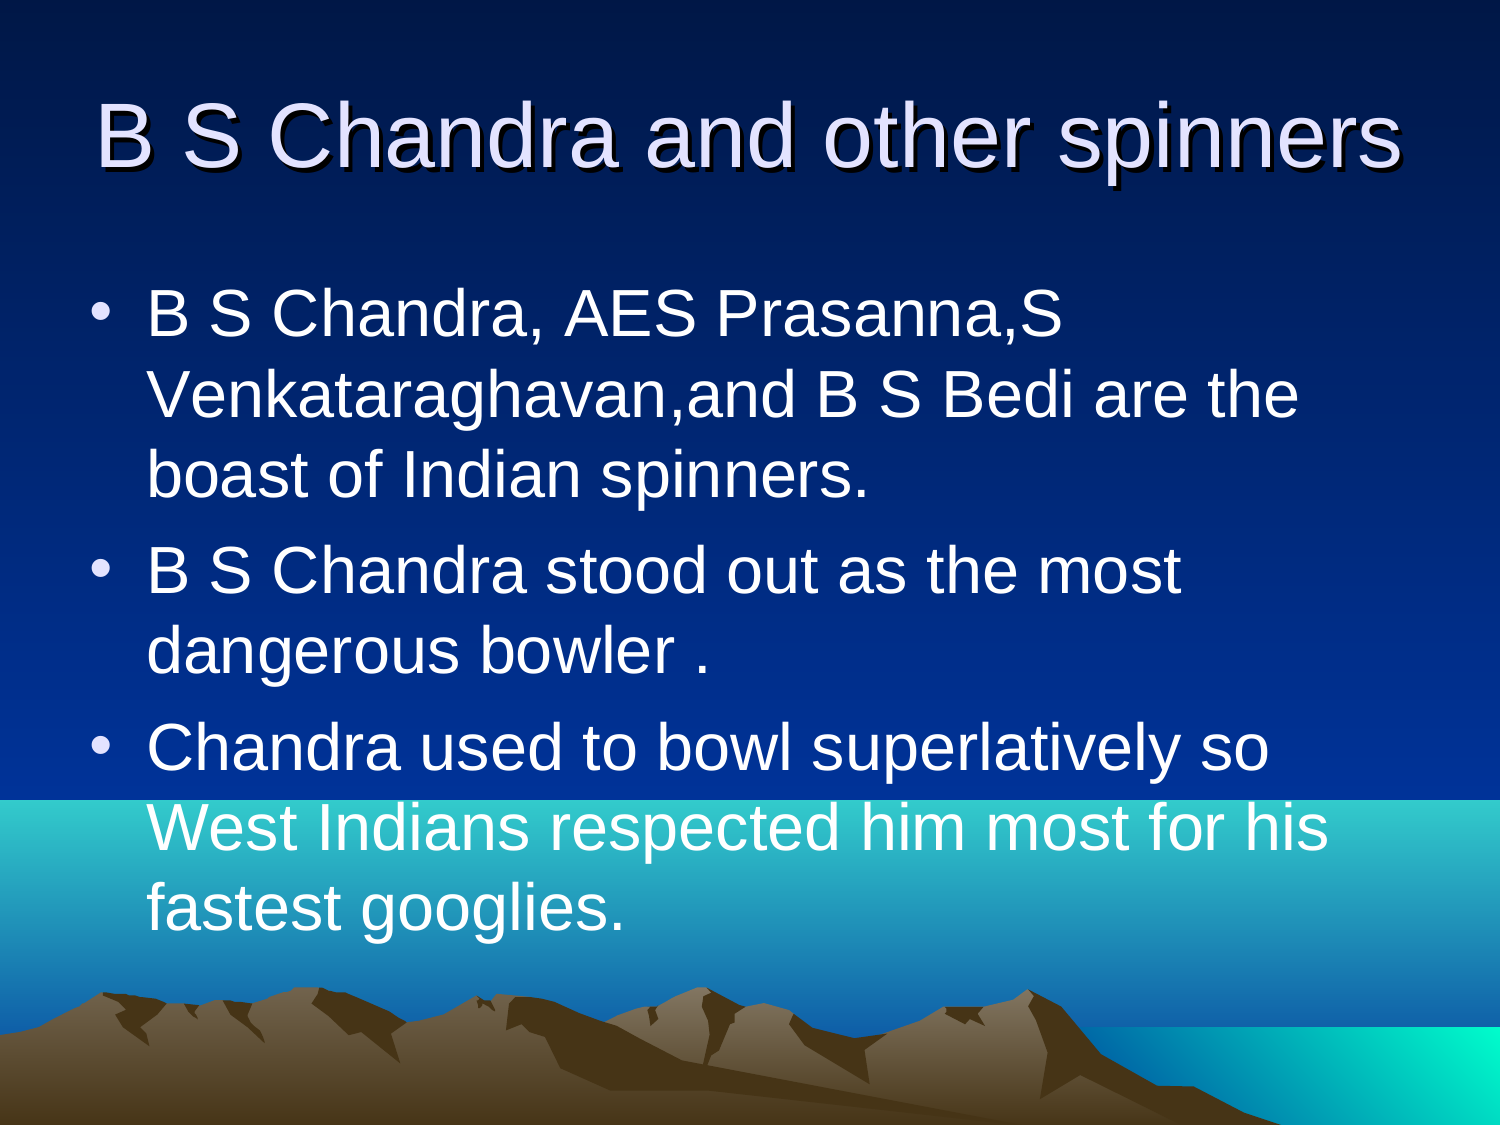

# B S Chandra and other spinners
B S Chandra, AES Prasanna,S Venkataraghavan,and B S Bedi are the boast of Indian spinners.
B S Chandra stood out as the most dangerous bowler .
Chandra used to bowl superlatively so West Indians respected him most for his fastest googlies.